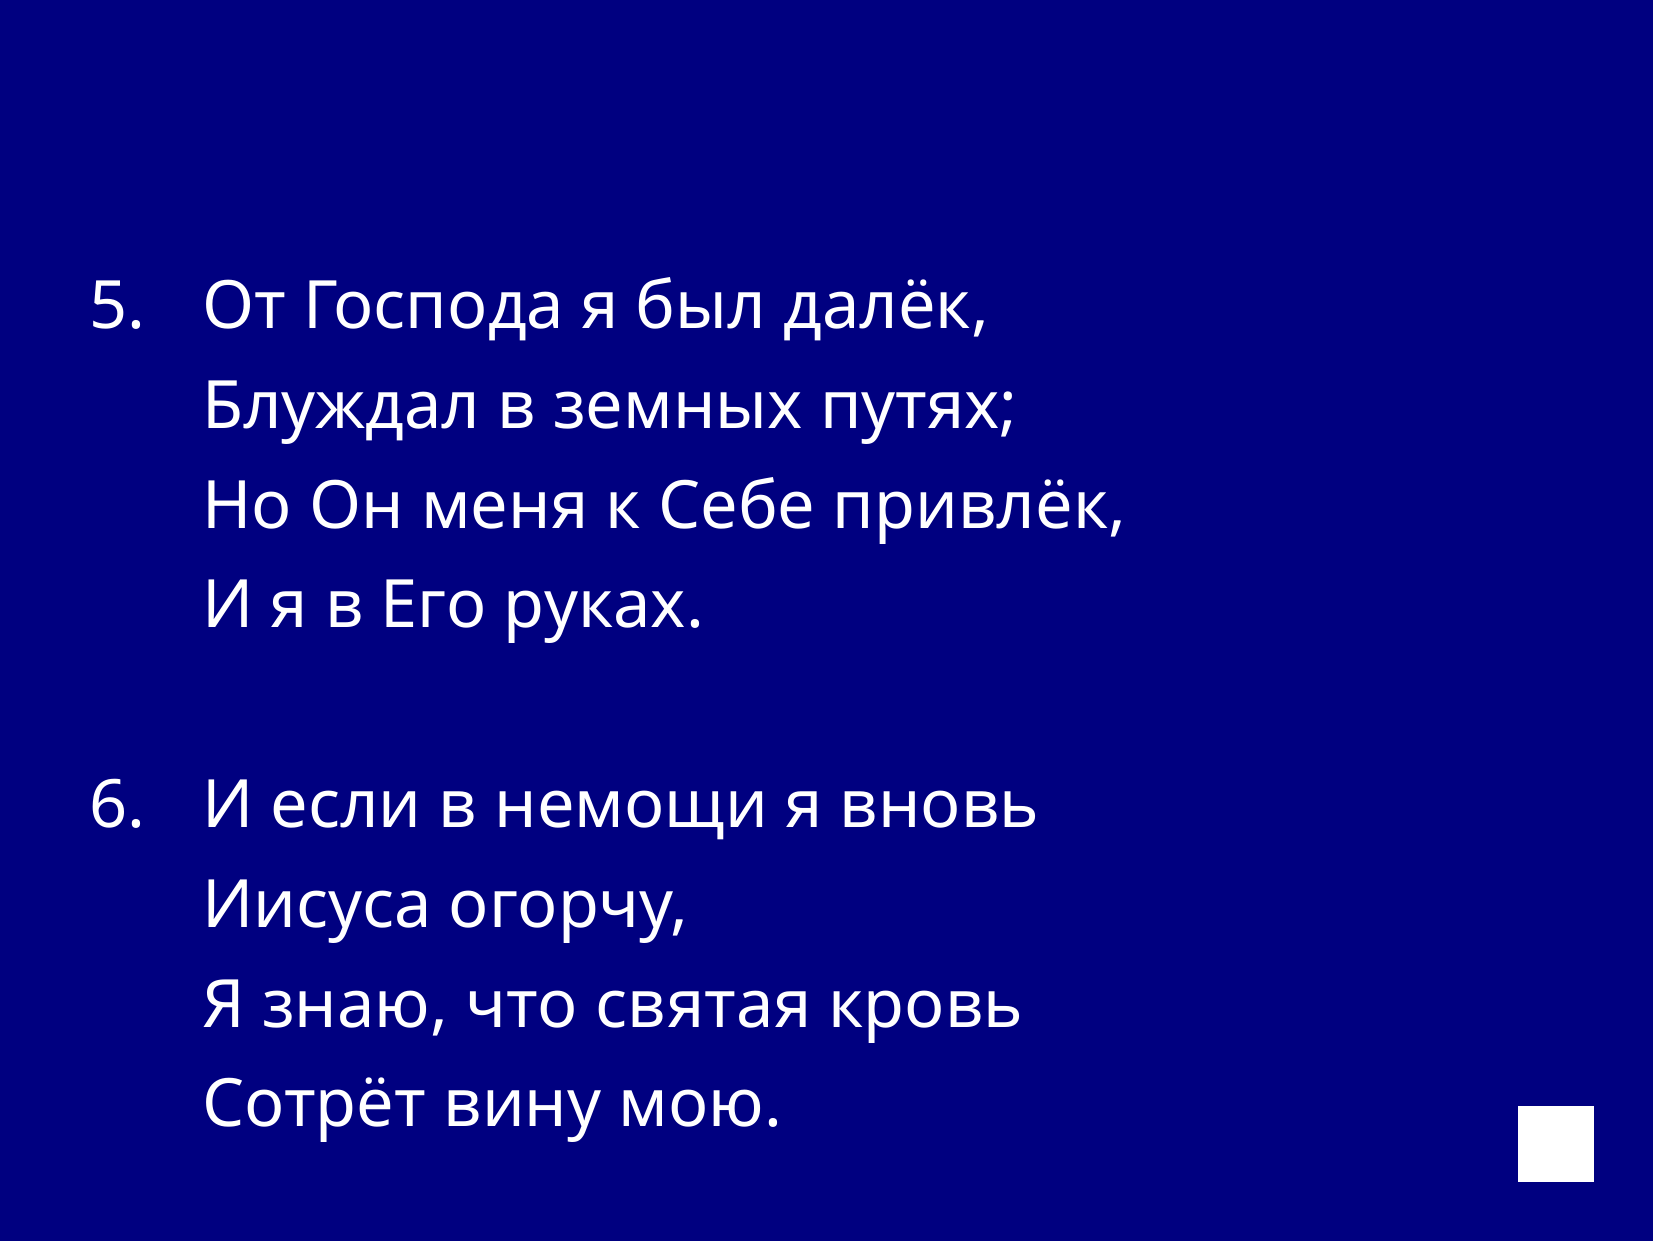

5.	От Господа я был далёк,
	Блуждал в земных путях;
	Но Он меня к Себе привлёк,
	И я в Его руках.
6.	И если в немощи я вновь
	Иисуса огорчу,
	Я знаю, что святая кровь
	Сотрёт вину мою.